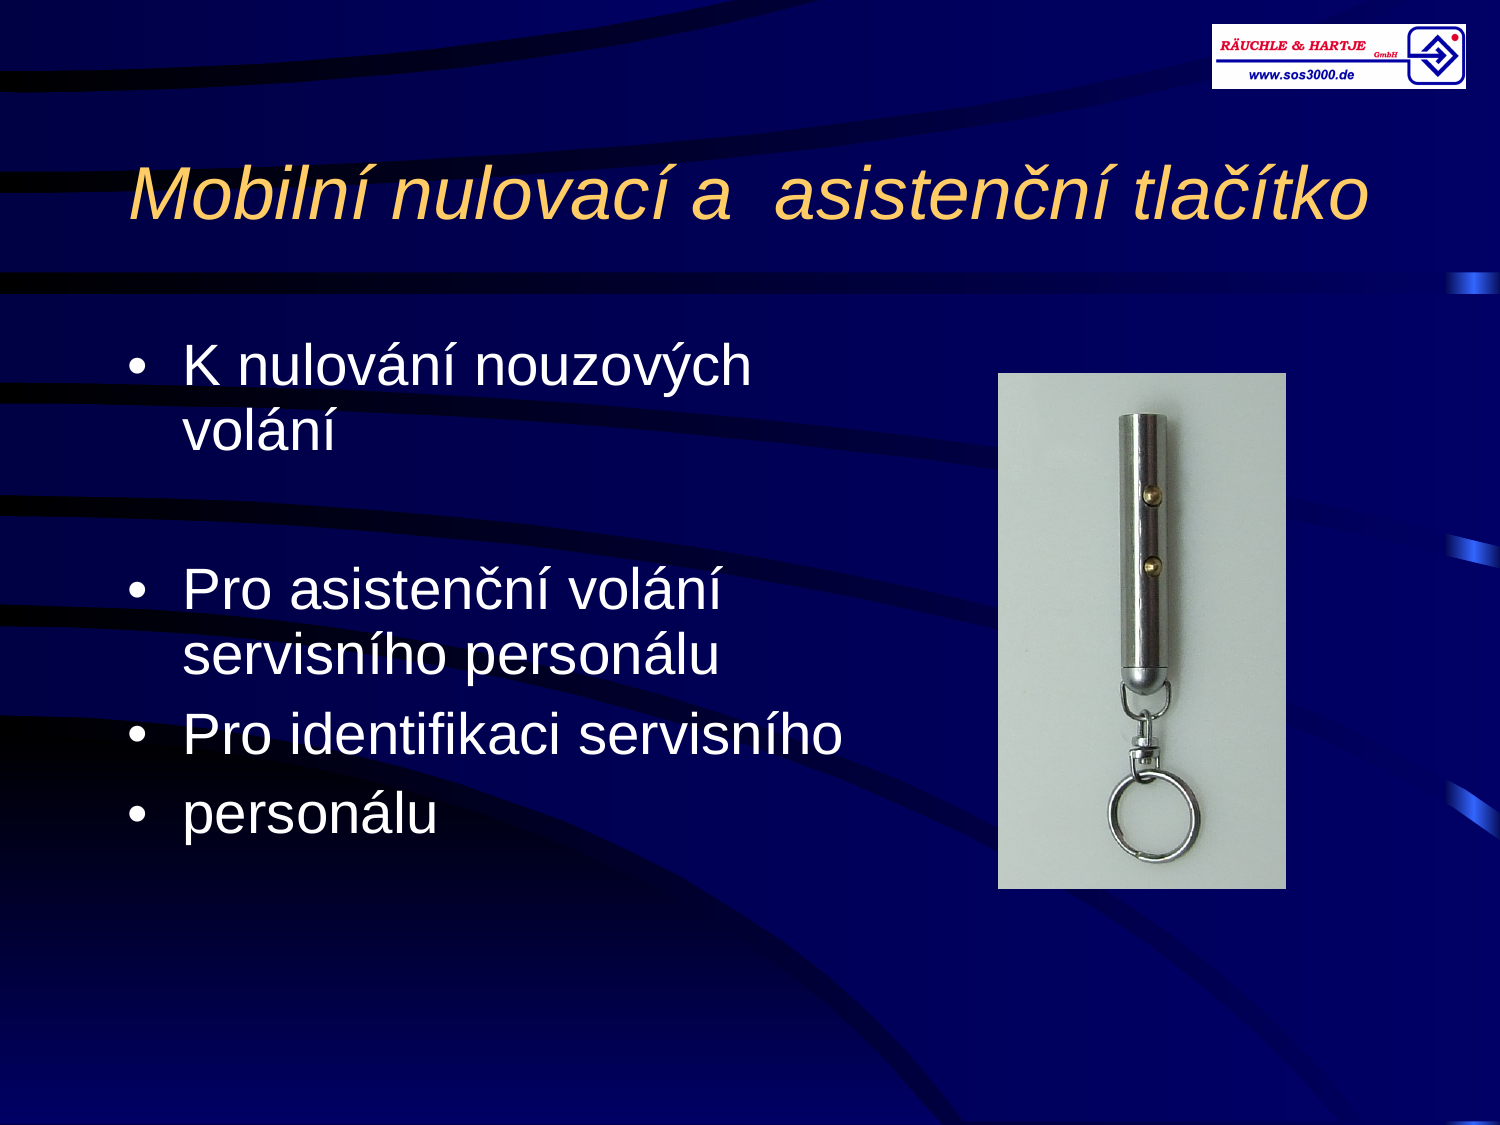

# Mobilní nulovací a asistenční tlačítko
K nulování nouzových volání
Pro asistenční volání servisního personálu
Pro identifikaci servisního
personálu